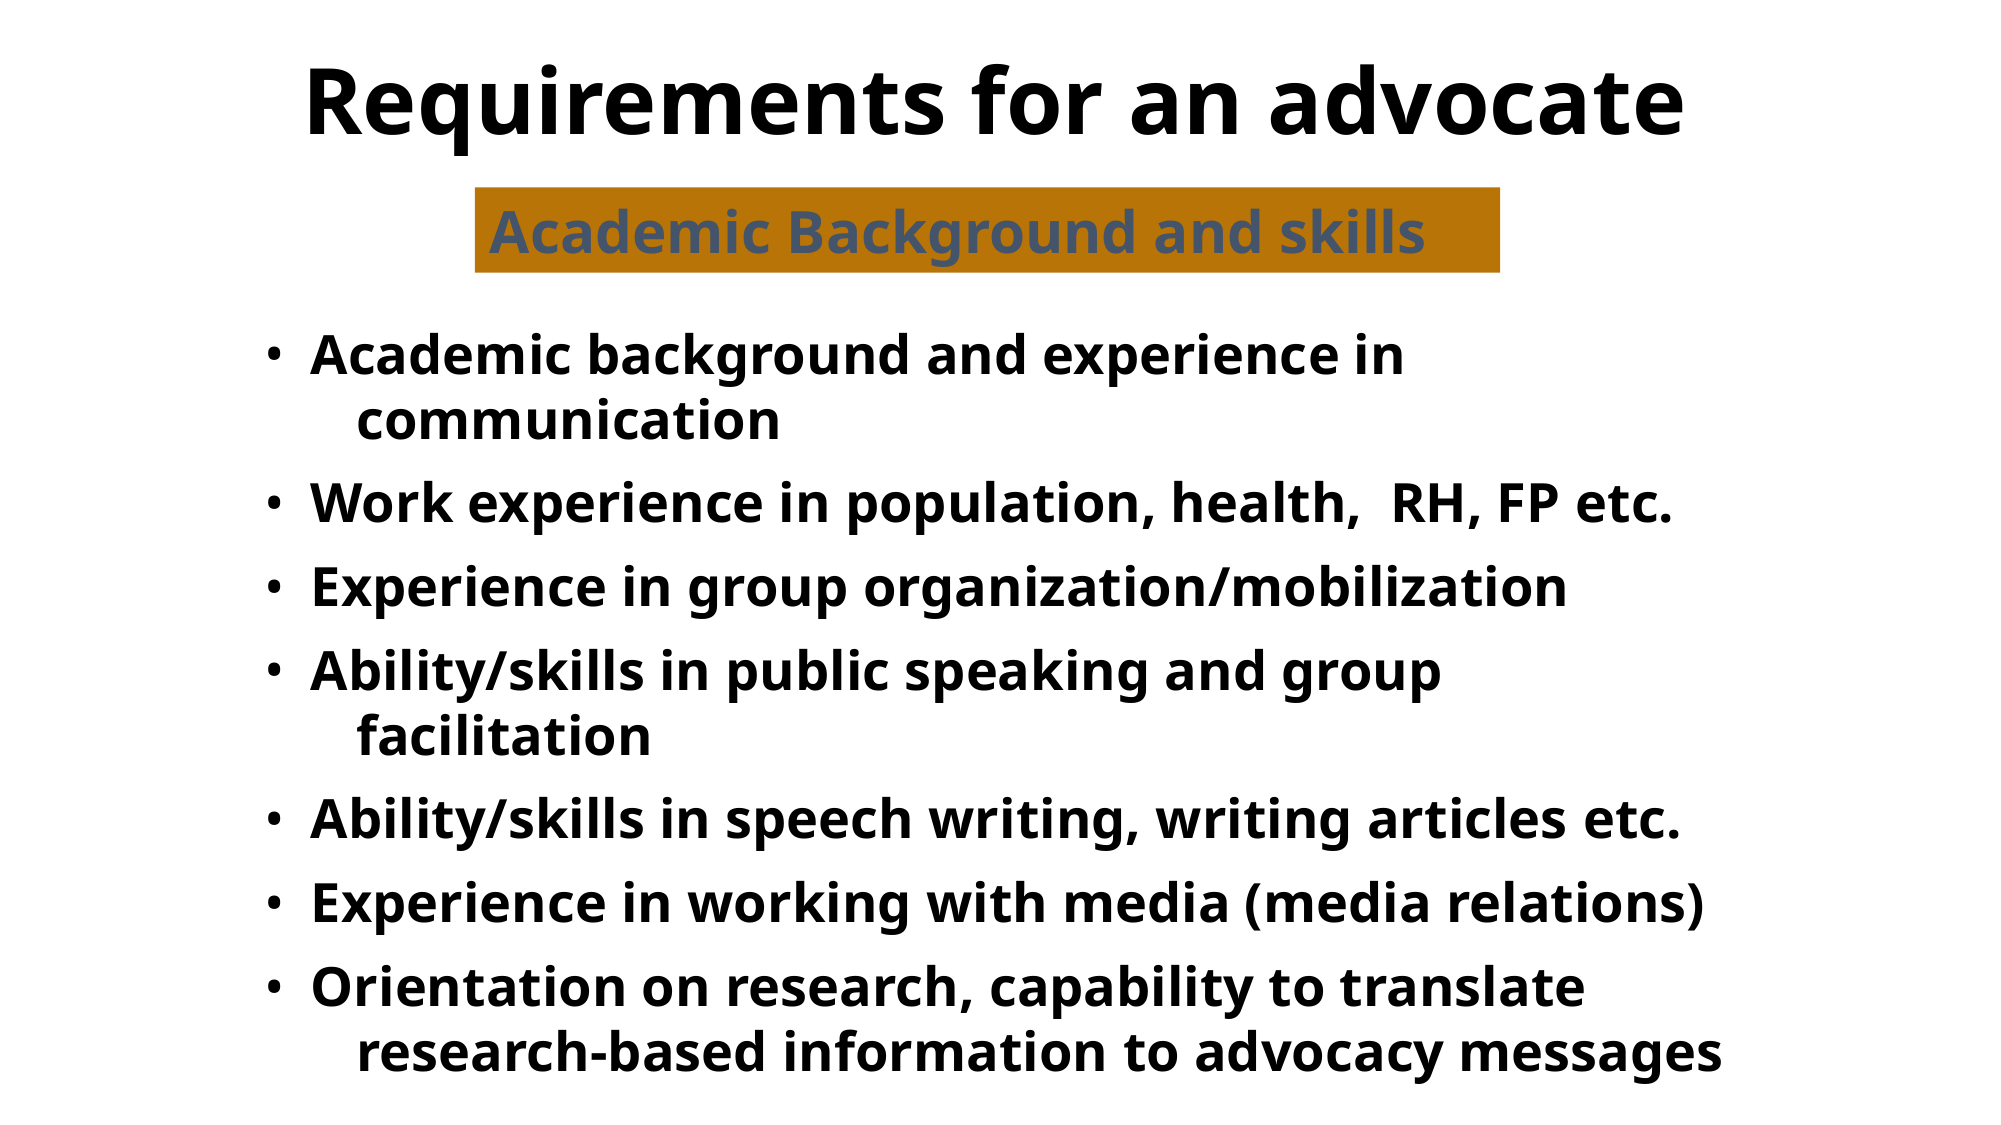

# Requirements for an advocate
Academic Background and skills
Academic background and experience in communication
Work experience in population, health, RH, FP etc.
Experience in group organization/mobilization
Ability/skills in public speaking and group facilitation
Ability/skills in speech writing, writing articles etc.
Experience in working with media (media relations)
Orientation on research, capability to translate research-based information to advocacy messages